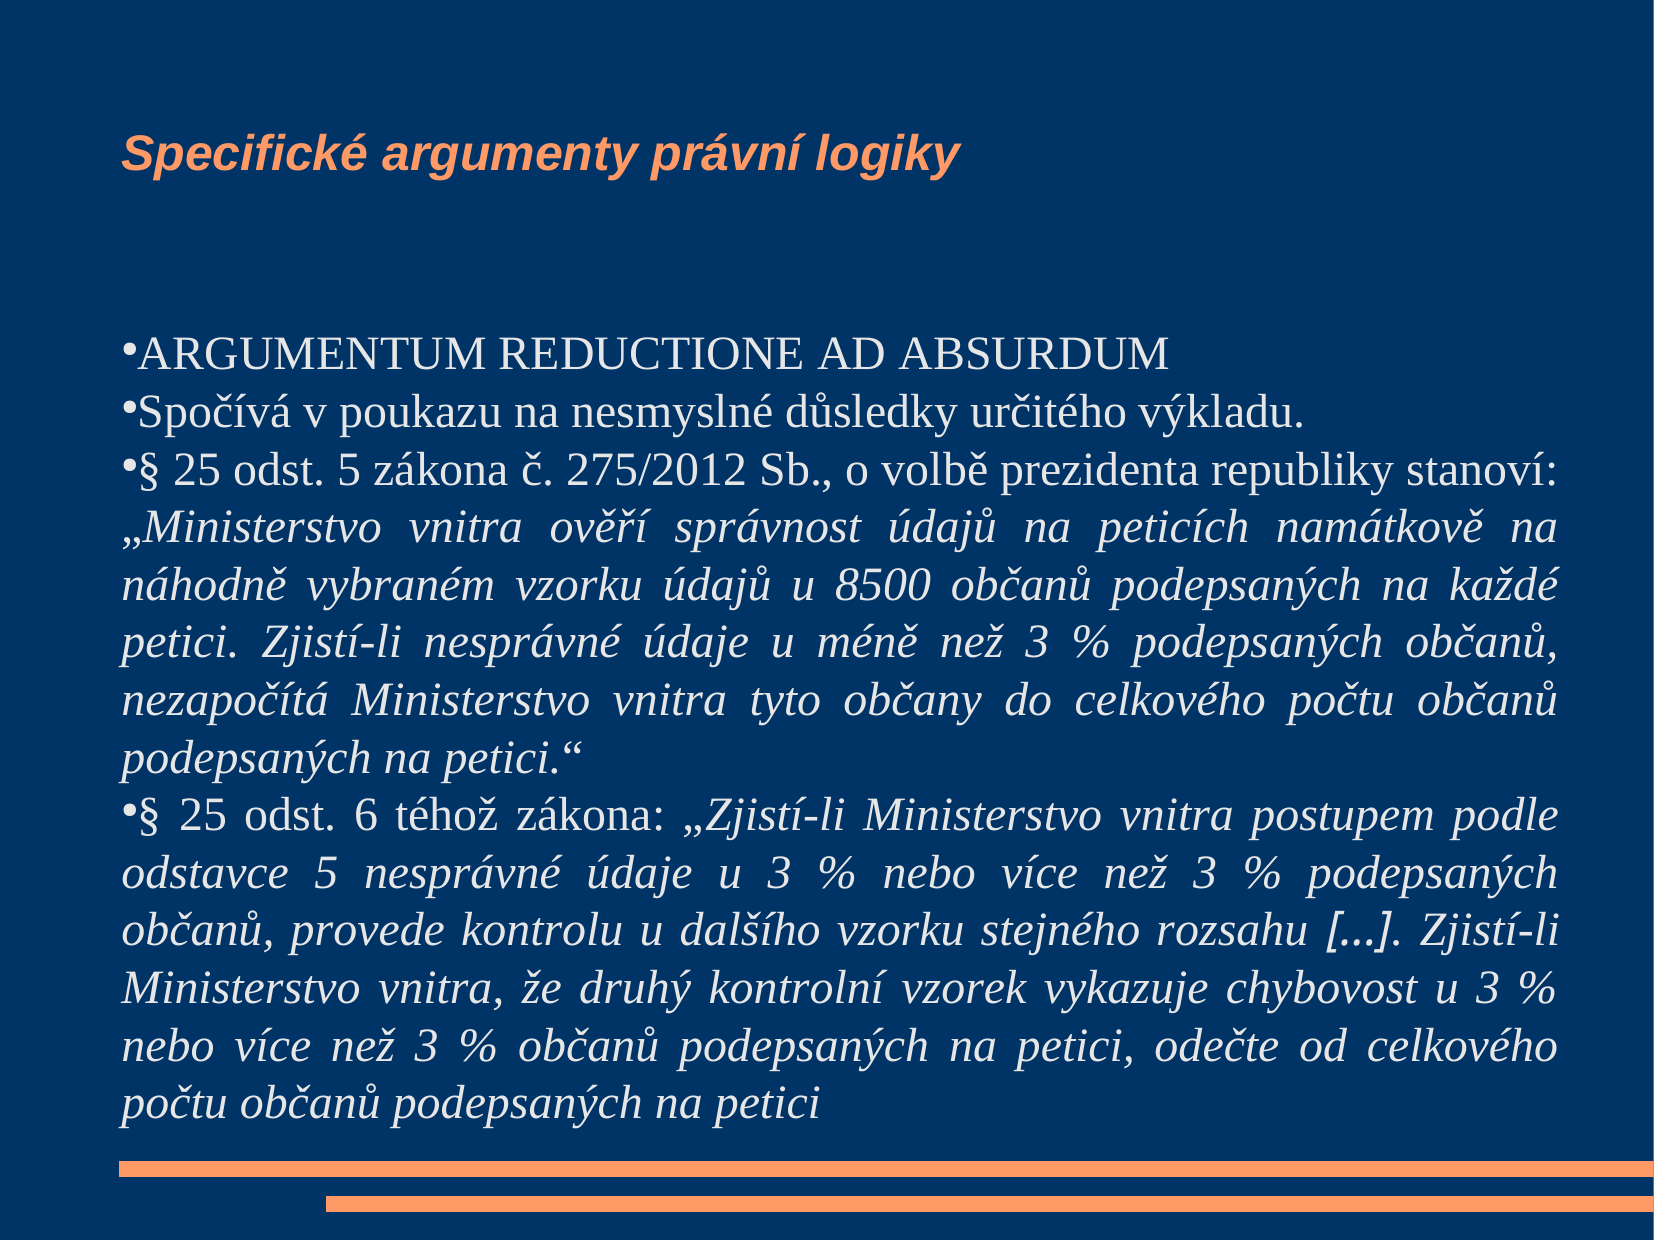

# Specifické argumenty právní logiky
ARGUMENTUM REDUCTIONE AD ABSURDUM
Spočívá v poukazu na nesmyslné důsledky určitého výkladu.
§ 25 odst. 5 zákona č. 275/2012 Sb., o volbě prezidenta republiky stanoví: „Ministerstvo vnitra ověří správnost údajů na peticích namátkově na náhodně vybraném vzorku údajů u 8500 občanů podepsaných na každé petici. Zjistí-li nesprávné údaje u méně než 3 % podepsaných občanů, nezapočítá Ministerstvo vnitra tyto občany do celkového počtu občanů podepsaných na petici.“
§ 25 odst. 6 téhož zákona: „Zjistí-li Ministerstvo vnitra postupem podle odstavce 5 nesprávné údaje u 3 % nebo více než 3 % podepsaných občanů, provede kontrolu u dalšího vzorku stejného rozsahu [...]. Zjistí-li Ministerstvo vnitra, že druhý kontrolní vzorek vykazuje chybovost u 3 % nebo více než 3 % občanů podepsaných na petici, odečte od celkového počtu občanů podepsaných na petici